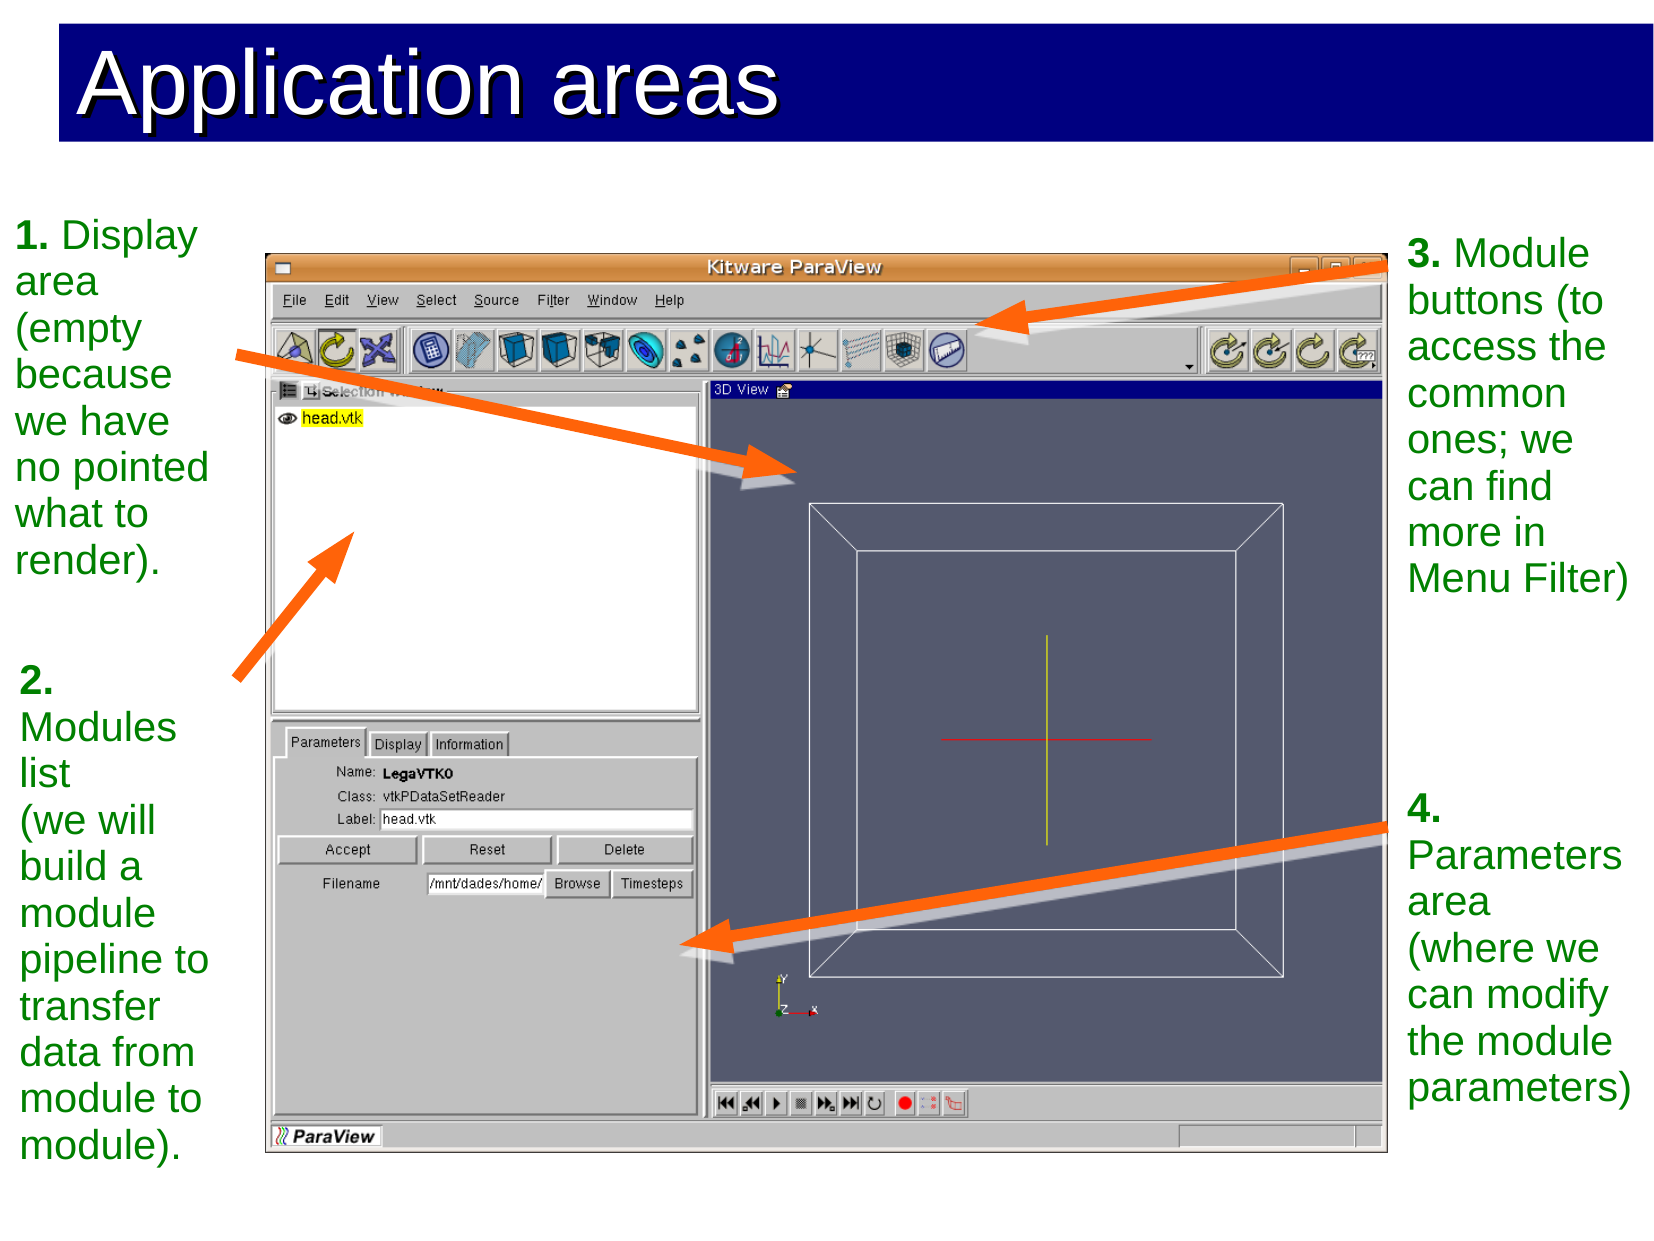

# Application areas
1. Display area
(empty because we have no pointed what to render).
3. Module buttons (to access the common ones; we can find more in Menu Filter)
2. Modules list
(we will build a module pipeline to transfer data from module to module).
4. Parameters area
(where we can modify the module parameters)